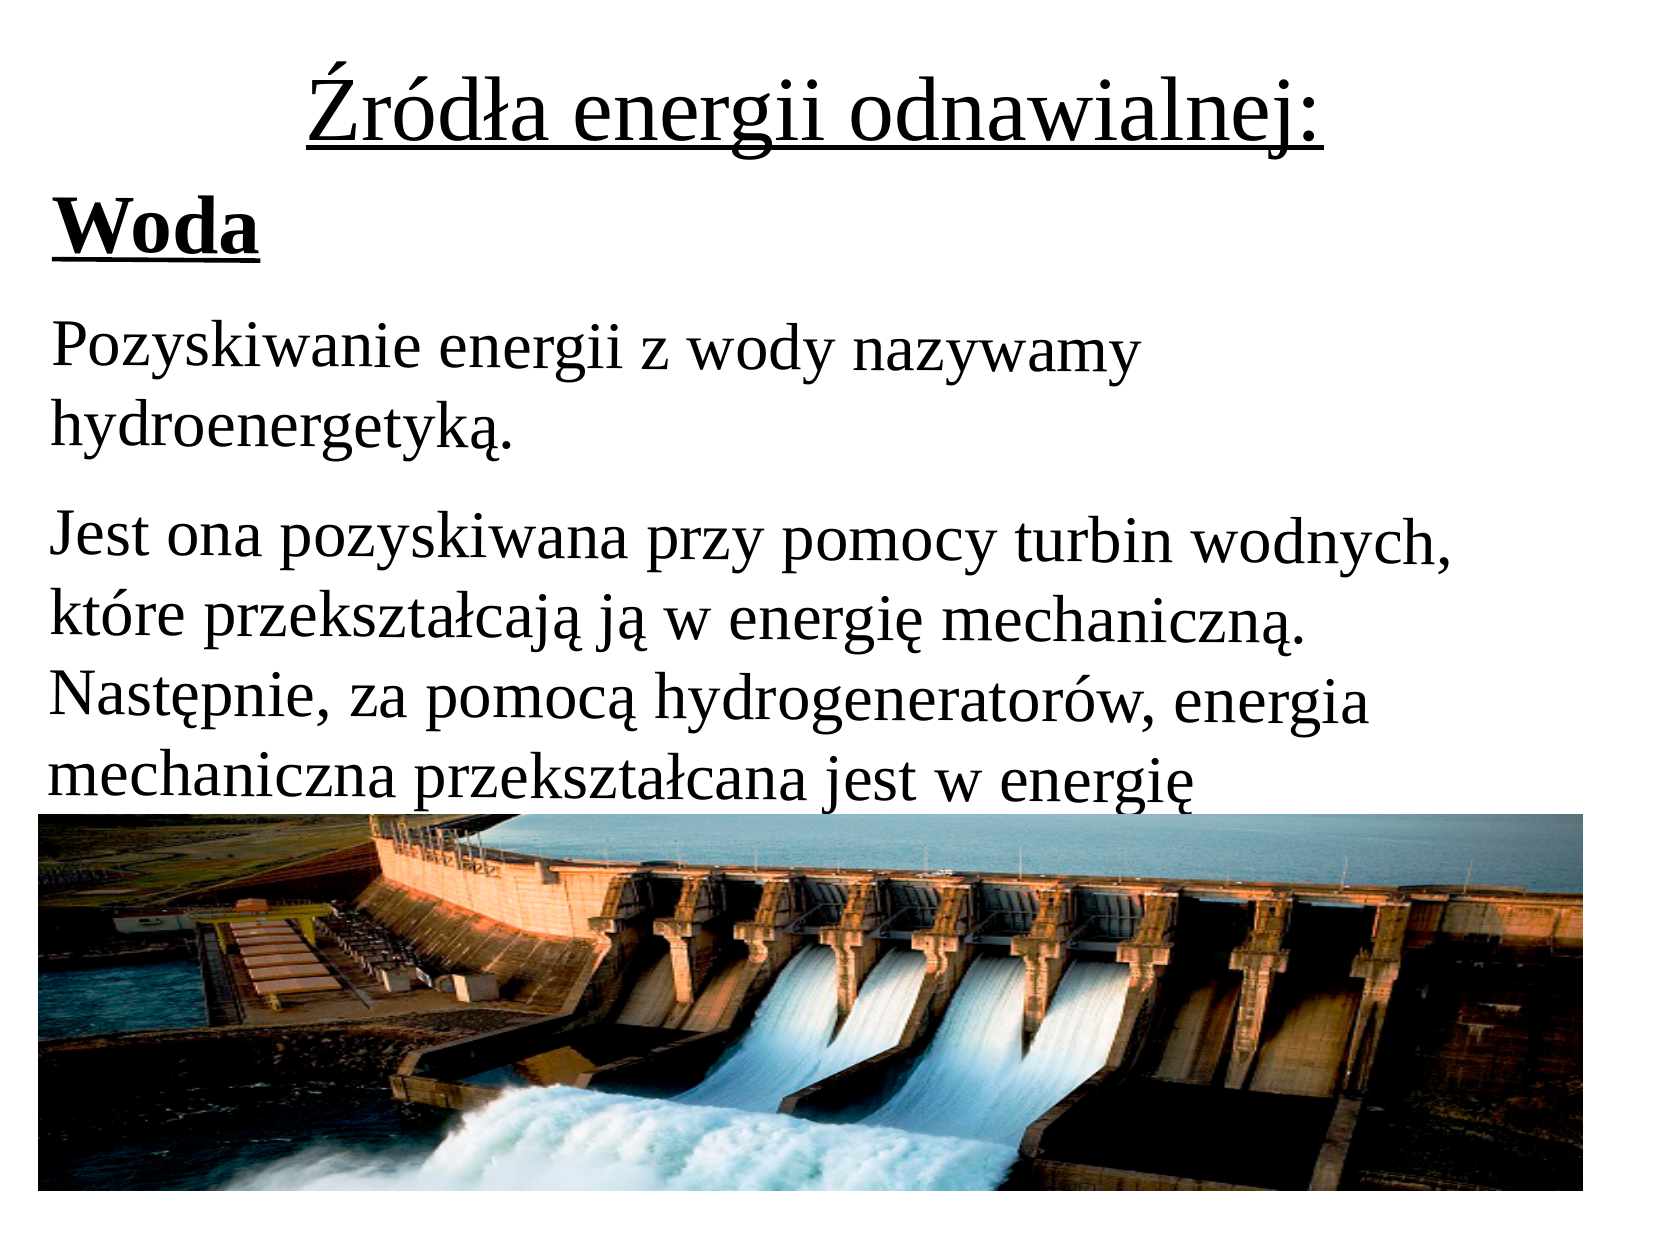

# Źródła energii odnawialnej:
Woda
Pozyskiwanie energii z wody nazywamy hydroenergetyką.
Jest ona pozyskiwana przy pomocy turbin wodnych, które przekształcają ją w energię mechaniczną. Następnie, za pomocą hydrogeneratorów, energia mechaniczna przekształcana jest w energię elektryczną.